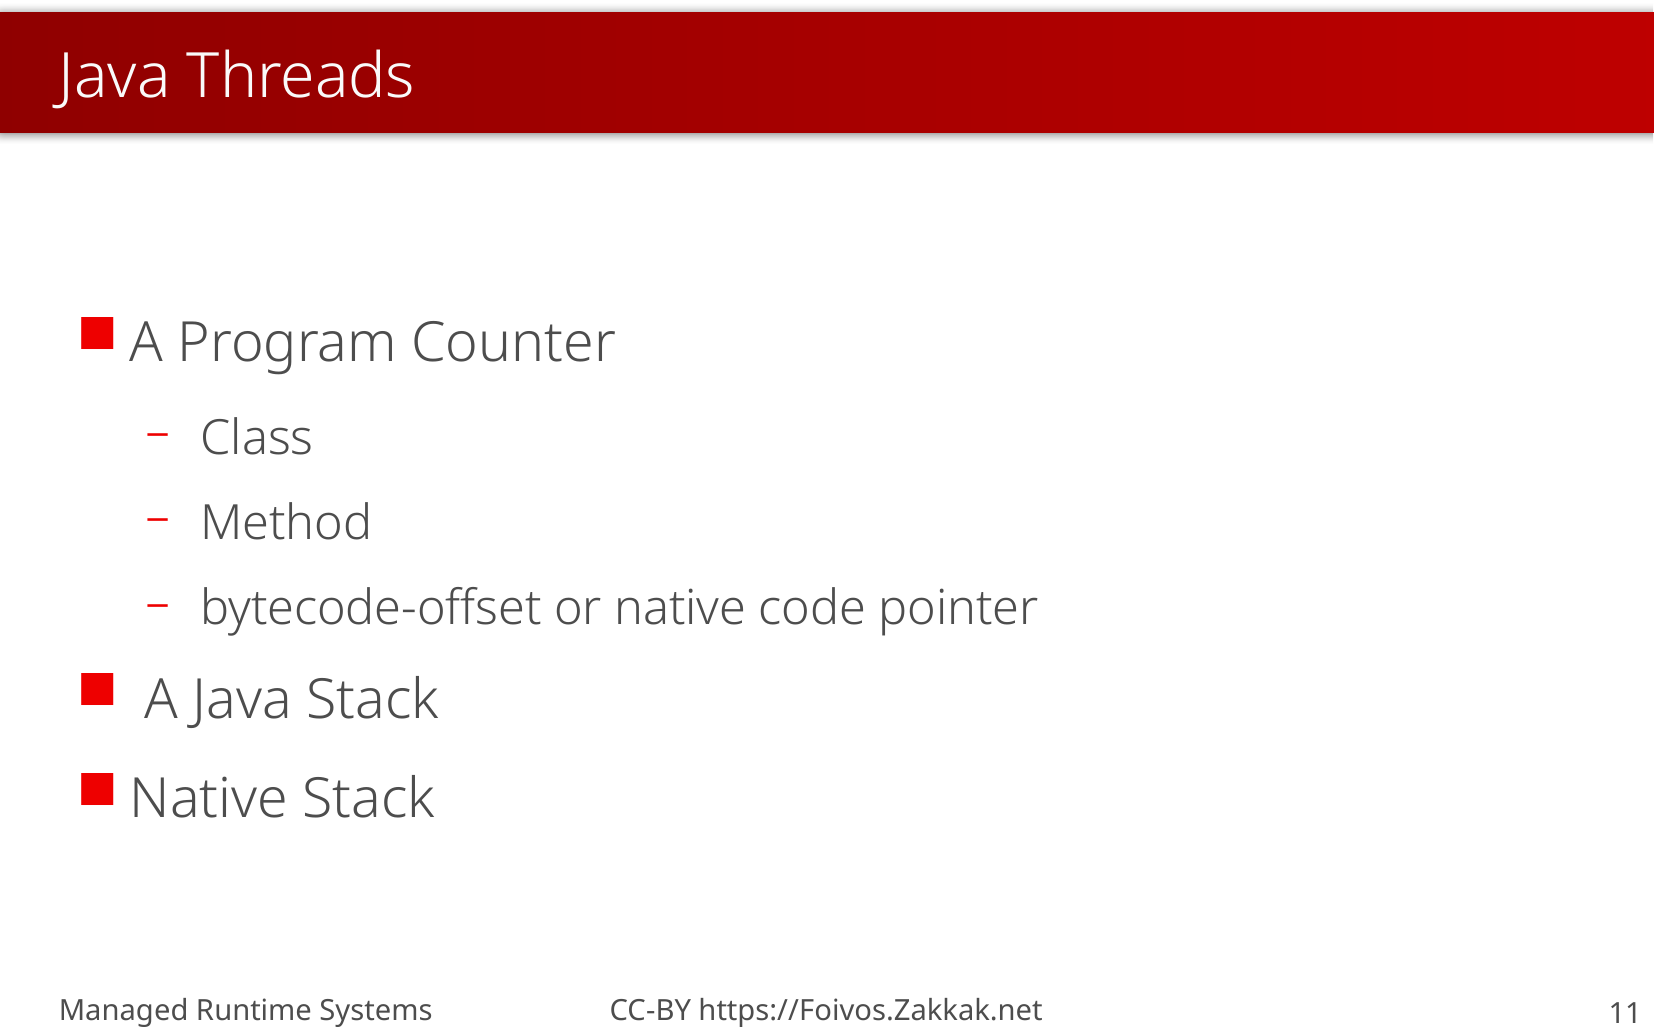

# Java Threads
A Program Counter
Class
Method
bytecode-offset or native code pointer
 A Java Stack
Native Stack
Managed Runtime Systems
CC-BY https://Foivos.Zakkak.net
11